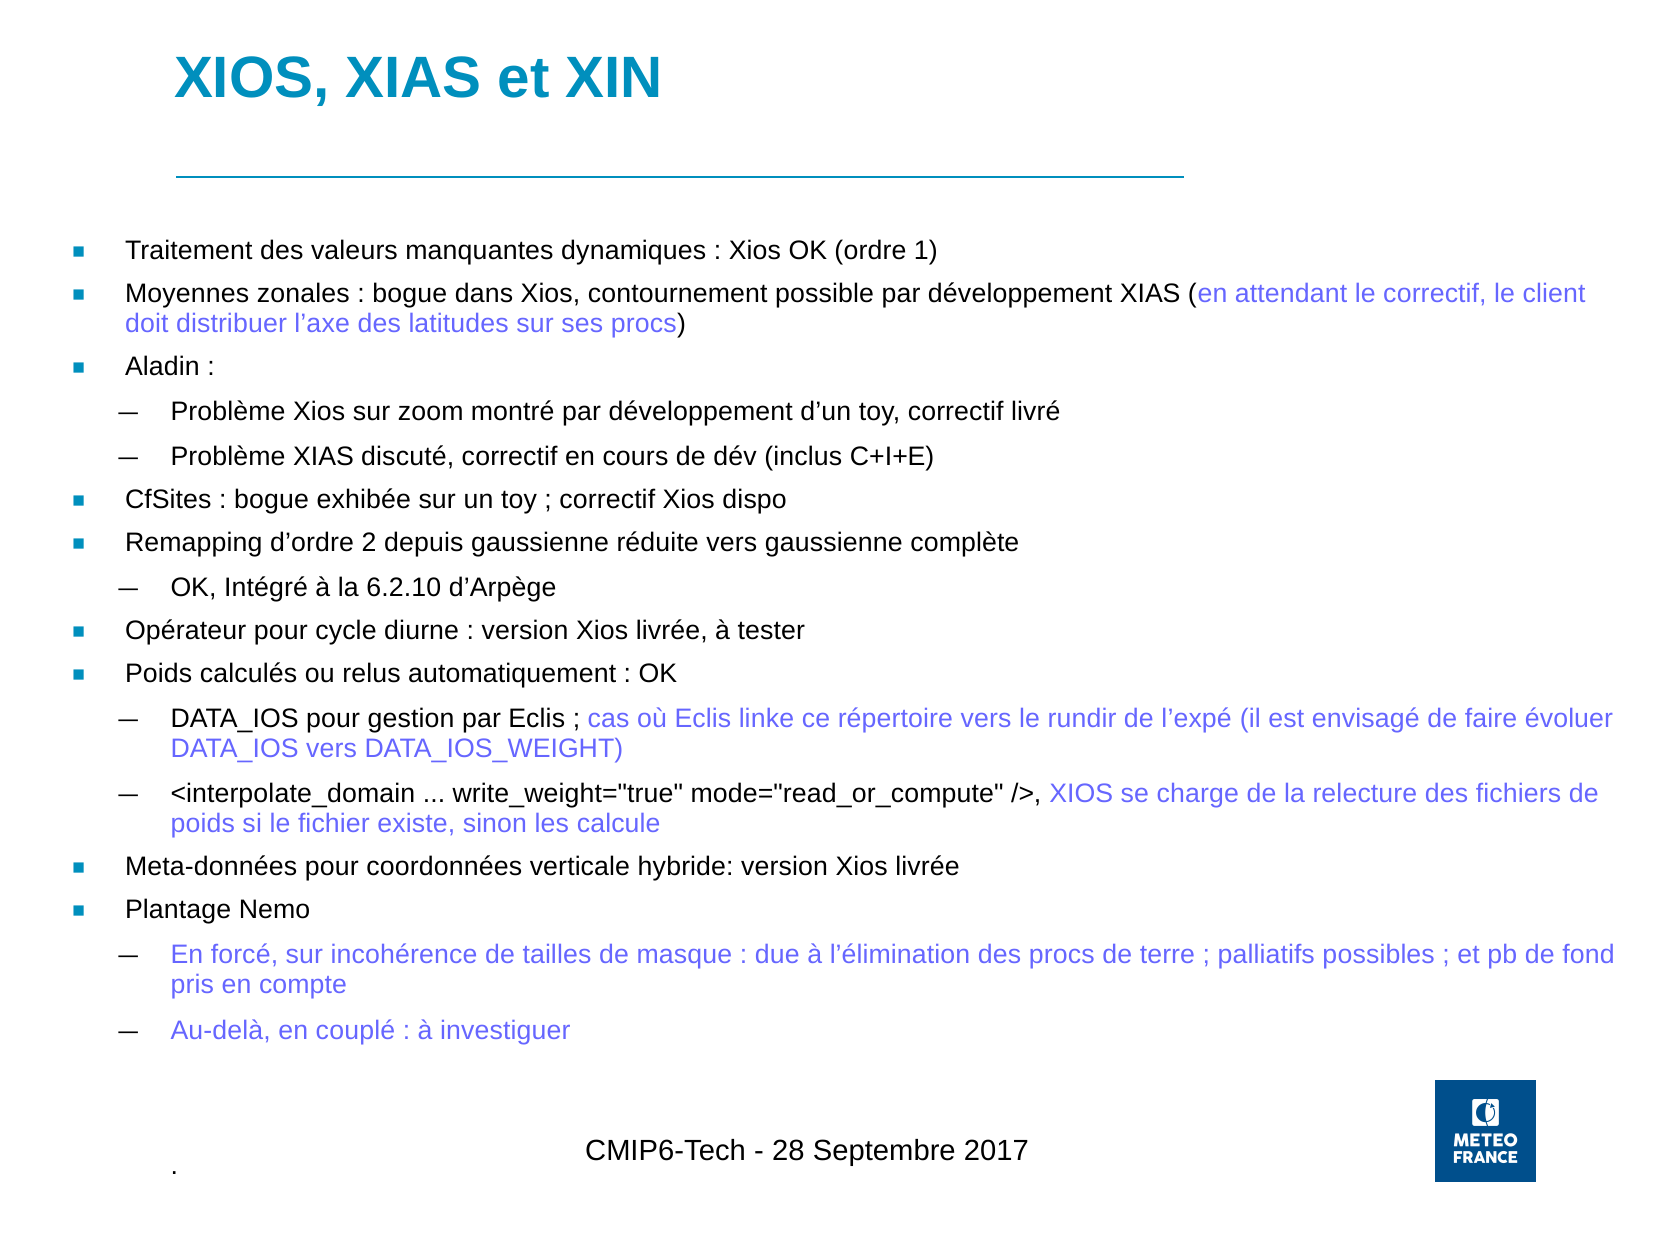

# XIOS, XIAS et XIN
Traitement des valeurs manquantes dynamiques : Xios OK (ordre 1)
Moyennes zonales : bogue dans Xios, contournement possible par développement XIAS (en attendant le correctif, le client doit distribuer l’axe des latitudes sur ses procs)
Aladin :
Problème Xios sur zoom montré par développement d’un toy, correctif livré
Problème XIAS discuté, correctif en cours de dév (inclus C+I+E)
CfSites : bogue exhibée sur un toy ; correctif Xios dispo
Remapping d’ordre 2 depuis gaussienne réduite vers gaussienne complète
OK, Intégré à la 6.2.10 d’Arpège
Opérateur pour cycle diurne : version Xios livrée, à tester
Poids calculés ou relus automatiquement : OK
DATA_IOS pour gestion par Eclis ; cas où Eclis linke ce répertoire vers le rundir de l’expé (il est envisagé de faire évoluer DATA_IOS vers DATA_IOS_WEIGHT)
<interpolate_domain ... write_weight="true" mode="read_or_compute" />, XIOS se charge de la relecture des fichiers de poids si le fichier existe, sinon les calcule
Meta-données pour coordonnées verticale hybride: version Xios livrée
Plantage Nemo
En forcé, sur incohérence de tailles de masque : due à l’élimination des procs de terre ; palliatifs possibles ; et pb de fond pris en compte
Au-delà, en couplé : à investiguer
.
CMIP6-Tech - 28 Septembre 2017